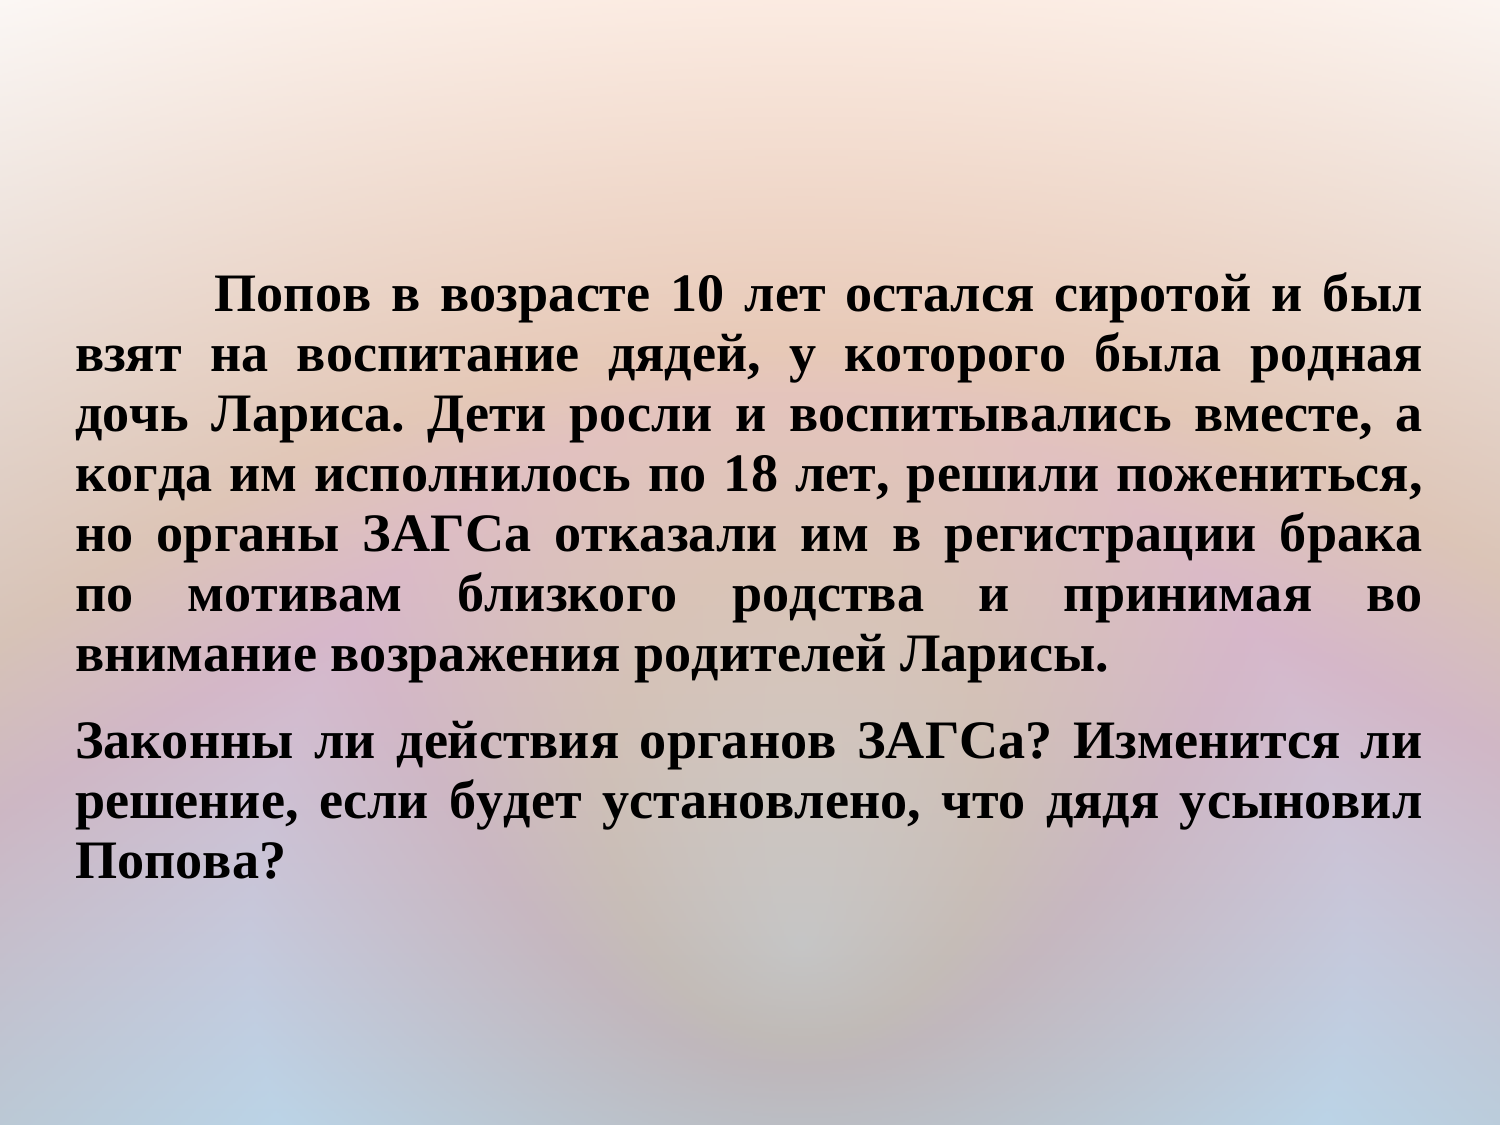

#
 Попов в возрасте 10 лет остался сиротой и был взят на воспитание дядей, у которого была родная дочь Лариса. Дети росли и воспитывались вместе, а когда им исполнилось по 18 лет, решили пожениться, но органы ЗАГСа отказали им в регистрации брака по мотивам близкого родства и принимая во внимание возражения родителей Ларисы.
Законны ли действия органов ЗАГСа? Изменится ли решение, если будет установлено, что дядя усыновил Попова?